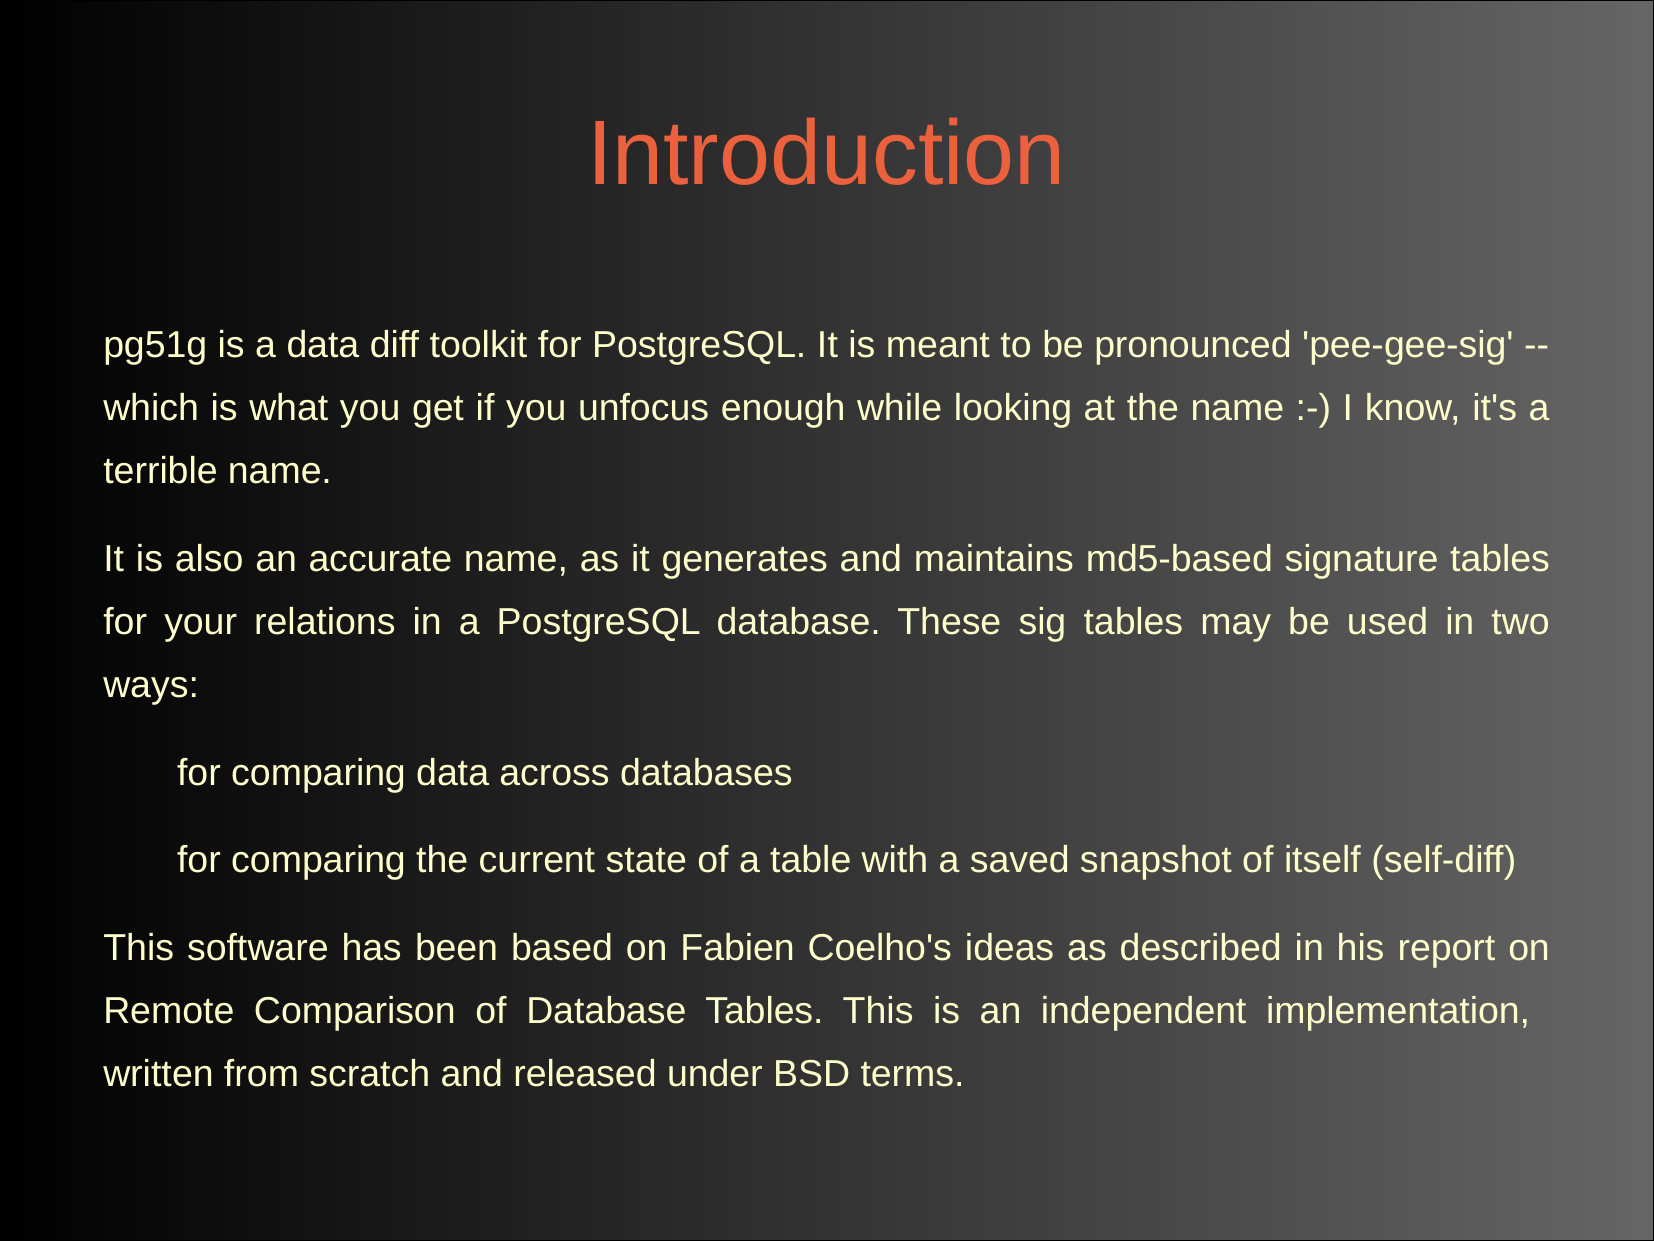

# Introduction
pg51g is a data diff toolkit for PostgreSQL. It is meant to be pronounced 'pee-gee-sig' -- which is what you get if you unfocus enough while looking at the name :-) I know, it's a terrible name.
It is also an accurate name, as it generates and maintains md5-based signature tables for your relations in a PostgreSQL database. These sig tables may be used in two ways:
	for comparing data across databases
	for comparing the current state of a table with a saved snapshot of itself (self-diff)
This software has been based on Fabien Coelho's ideas as described in his report on Remote Comparison of Database Tables. This is an independent implementation, written from scratch and released under BSD terms.